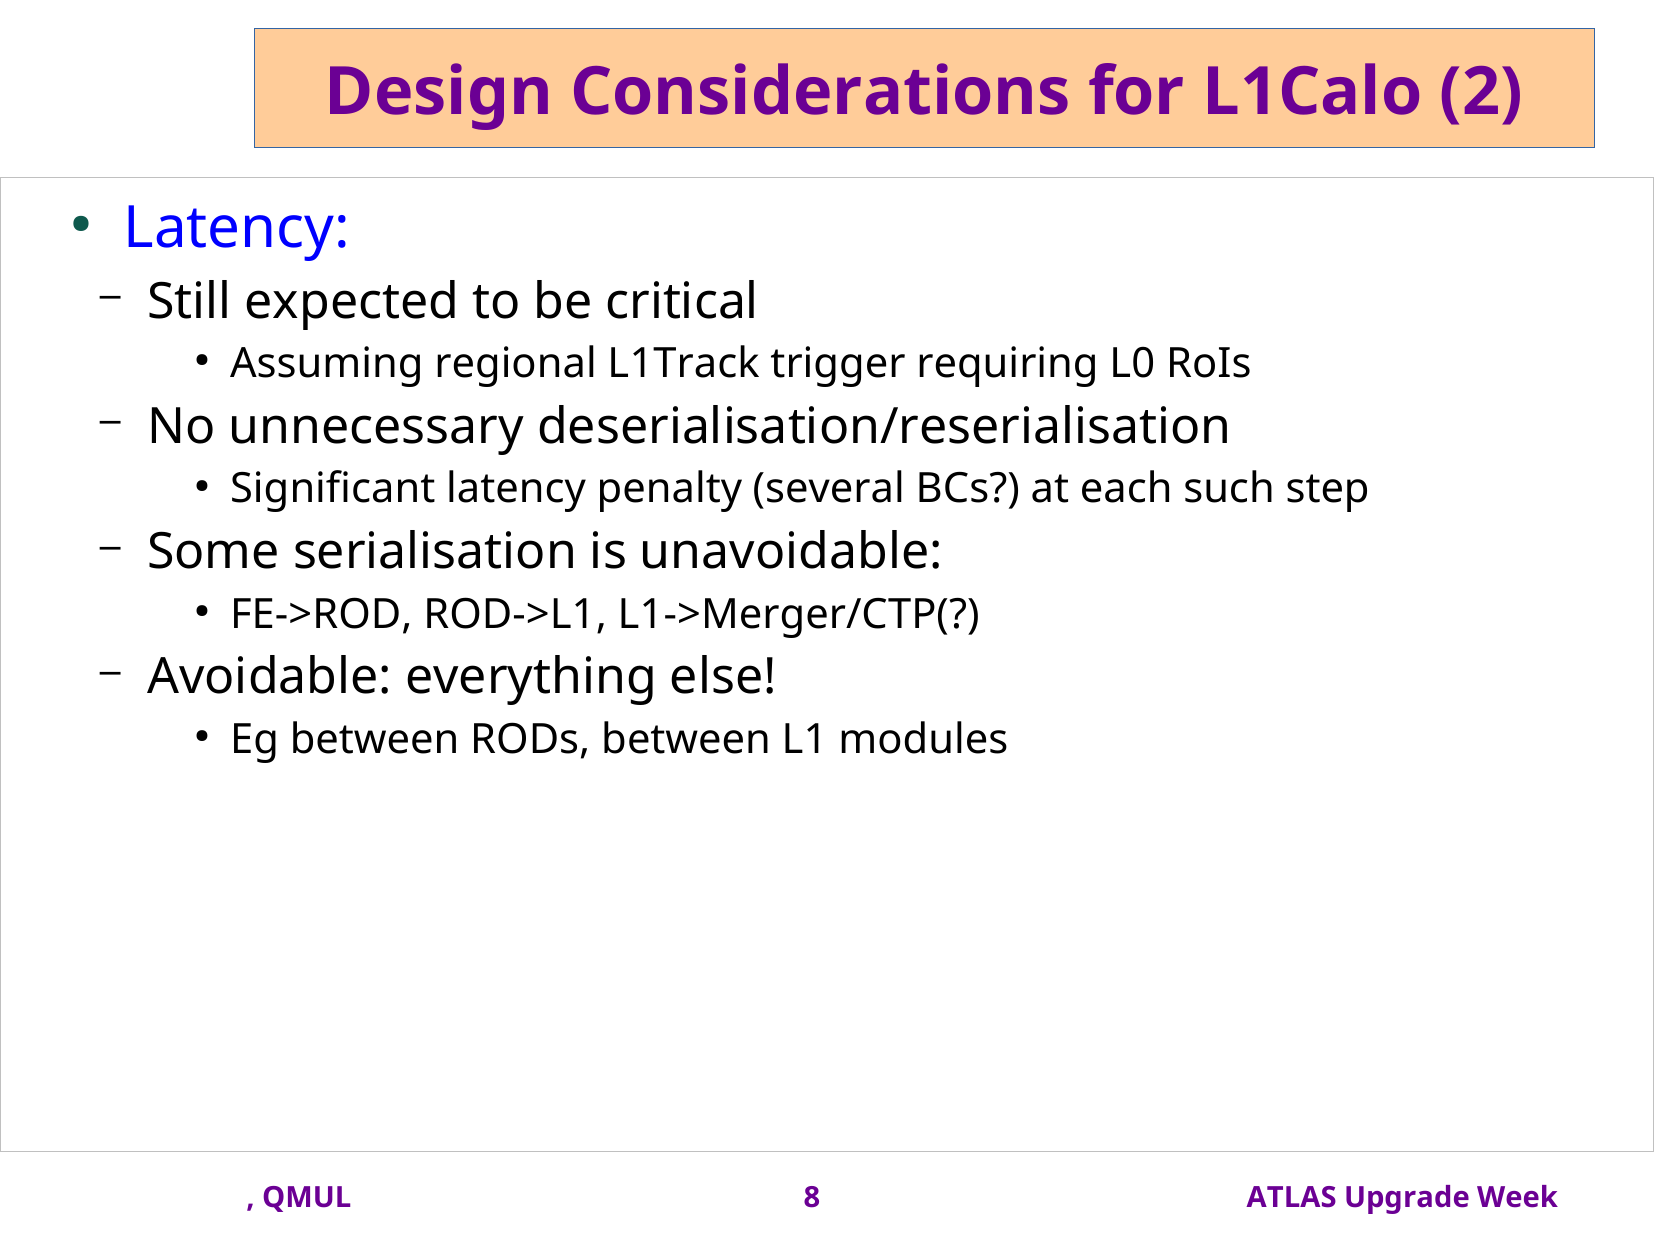

# Design Considerations for L1Calo (2)
Latency:
Still expected to be critical
Assuming regional L1Track trigger requiring L0 RoIs
No unnecessary deserialisation/reserialisation
Significant latency penalty (several BCs?) at each such step
Some serialisation is unavoidable:
FE->ROD, ROD->L1, L1->Merger/CTP(?)
Avoidable: everything else!
Eg between RODs, between L1 modules